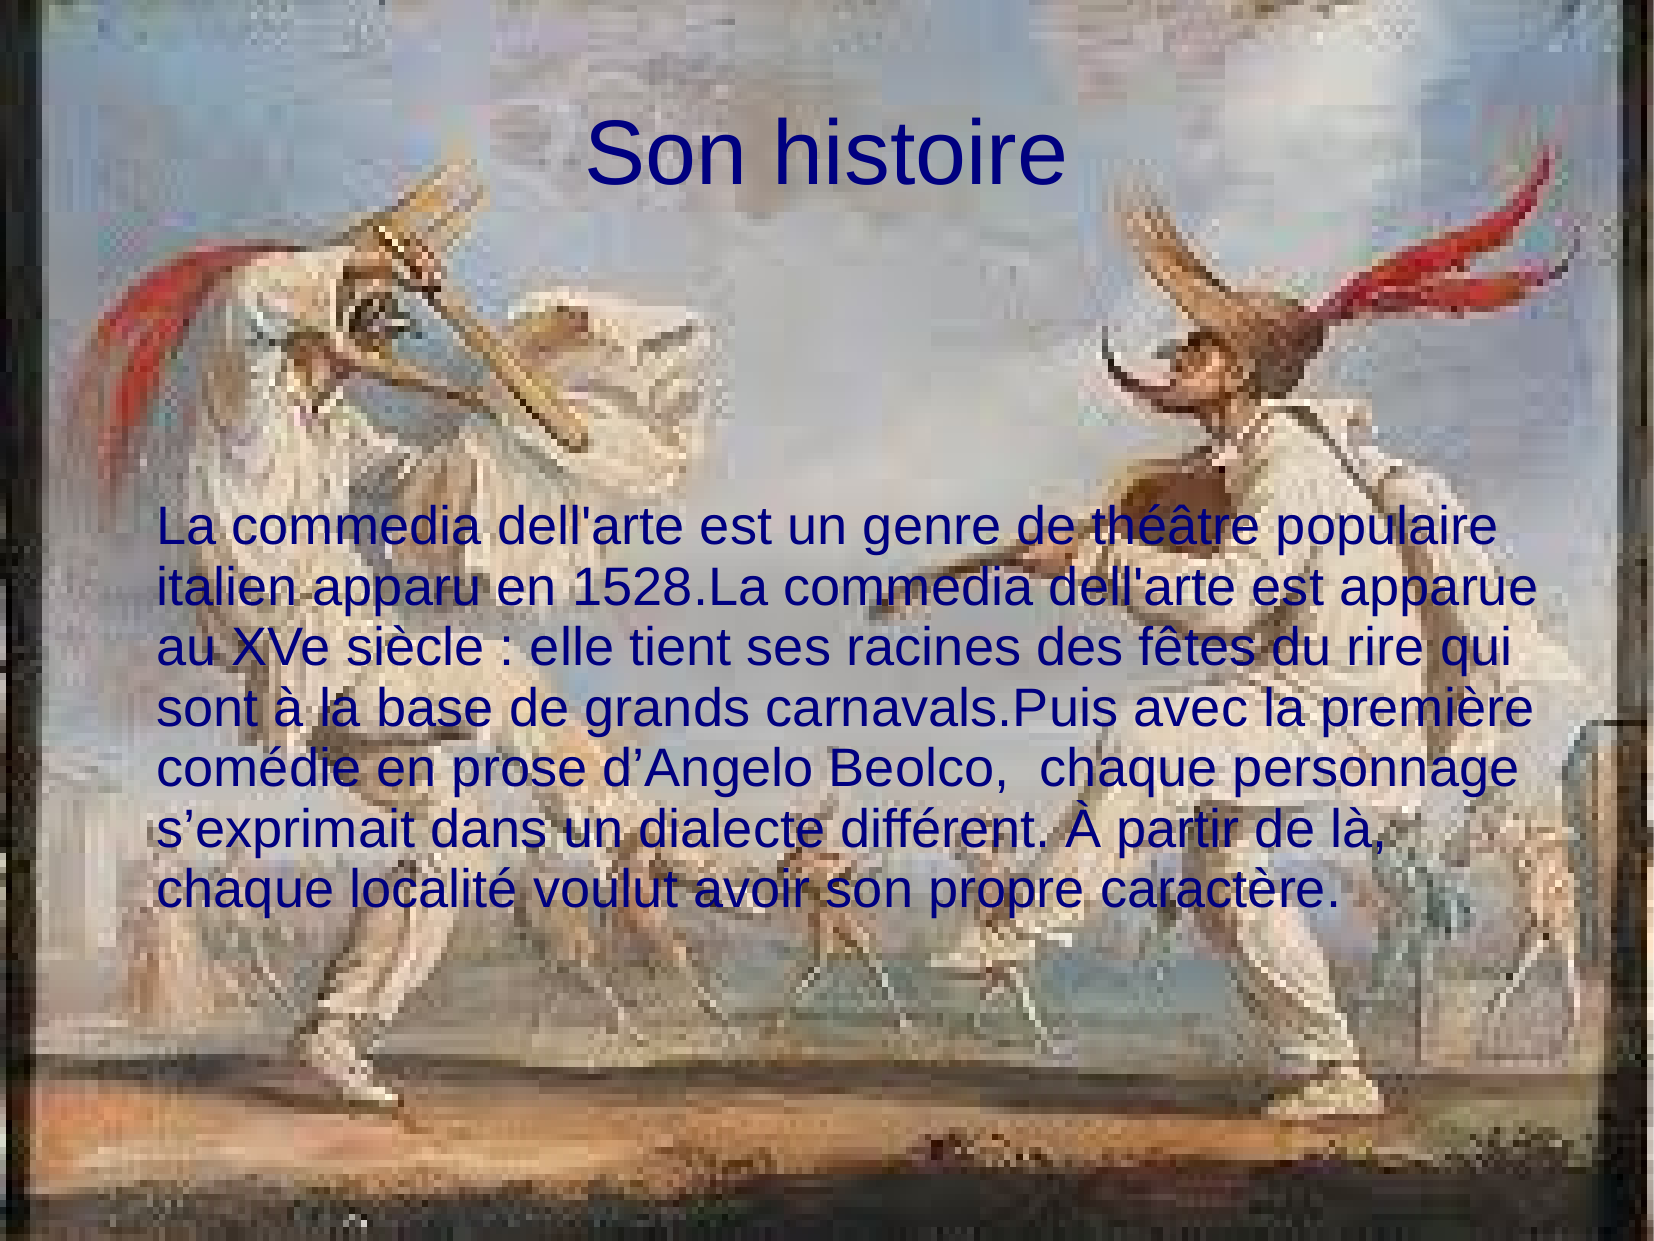

# Son histoire
La commedia dell'arte est un genre de théâtre populaire italien apparu en 1528.La commedia dell'arte est apparue au XVe siècle : elle tient ses racines des fêtes du rire qui sont à la base de grands carnavals.Puis avec la première comédie en prose d’Angelo Beolco, chaque personnage s’exprimait dans un dialecte différent. À partir de là, chaque localité voulut avoir son propre caractère.